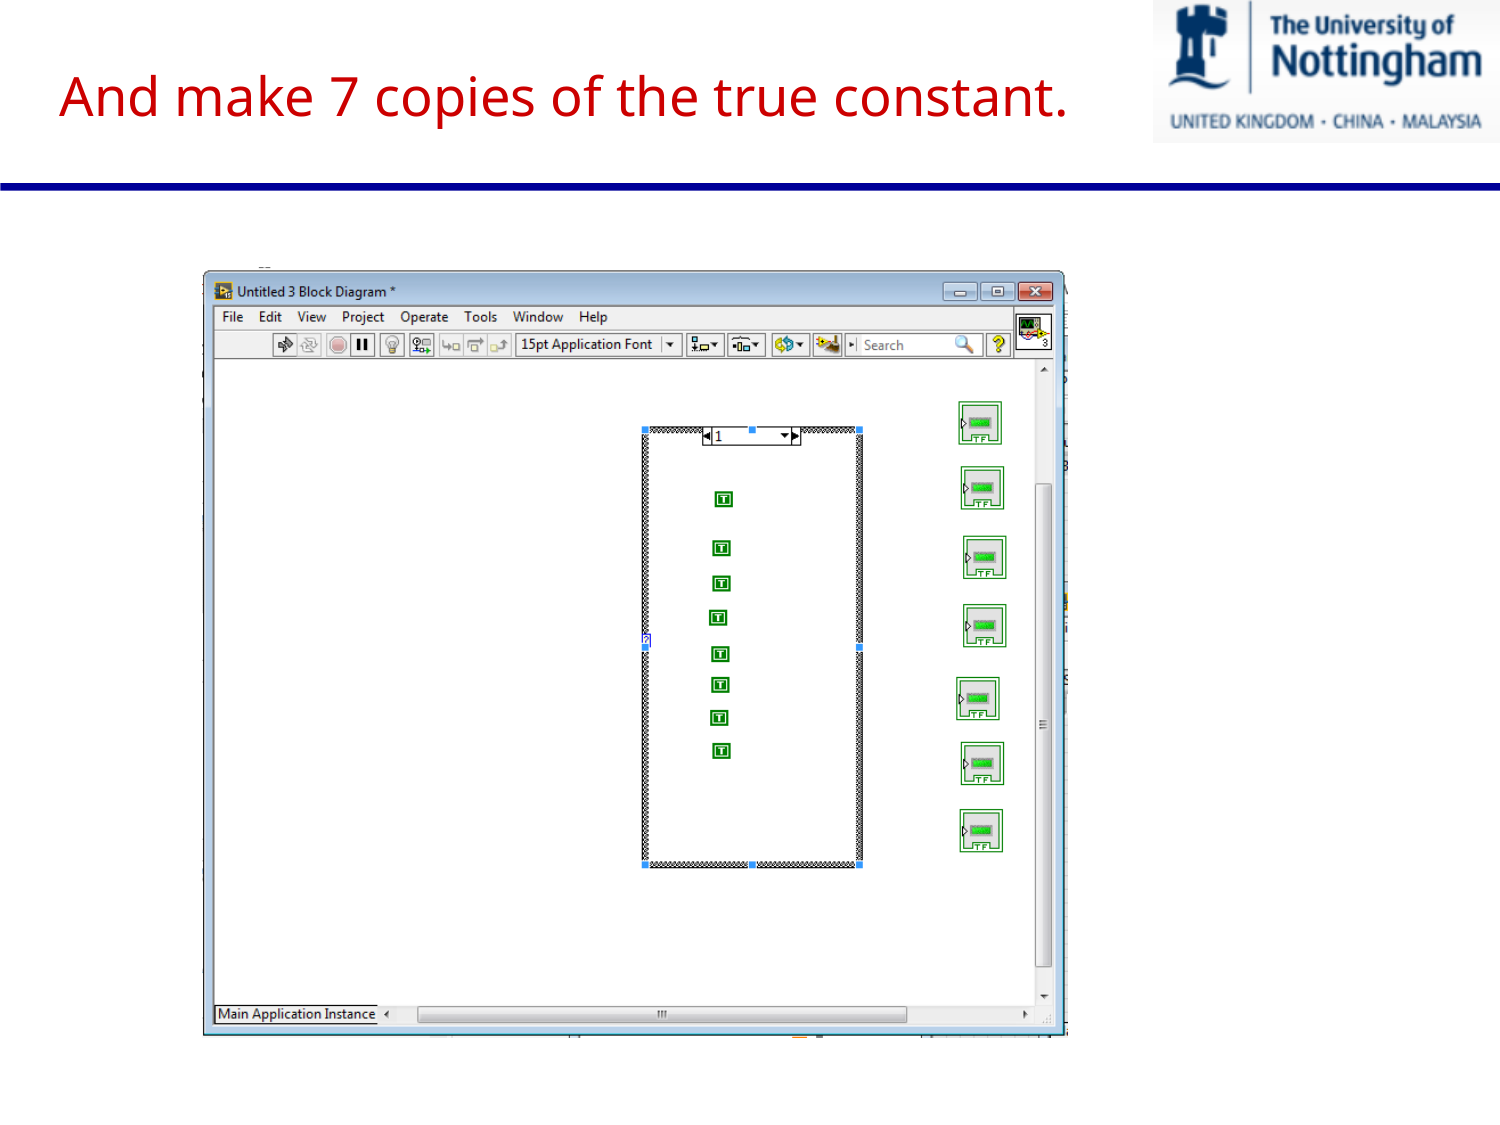

# And make 7 copies of the true constant.